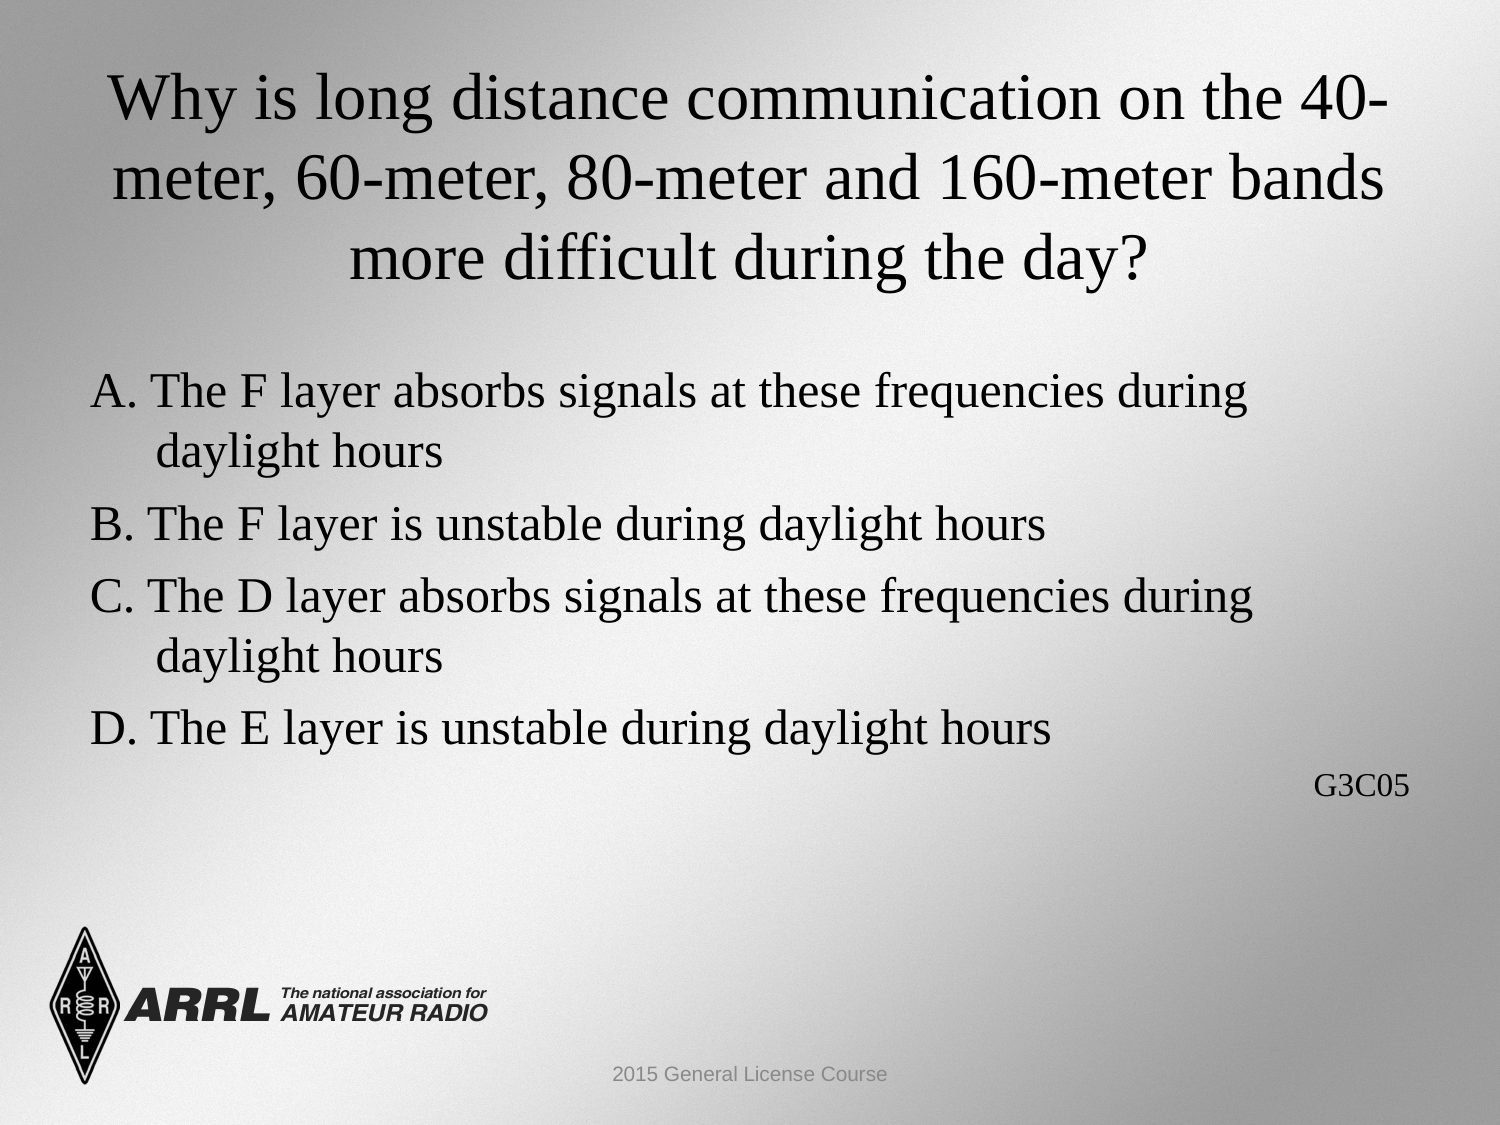

# Why is long distance communication on the 40-meter, 60-meter, 80-meter and 160-meter bands more difficult during the day?
A. The F layer absorbs signals at these frequencies during daylight hours
B. The F layer is unstable during daylight hours
C. The D layer absorbs signals at these frequencies during daylight hours
D. The E layer is unstable during daylight hours
 G3C05
2015 General License Course